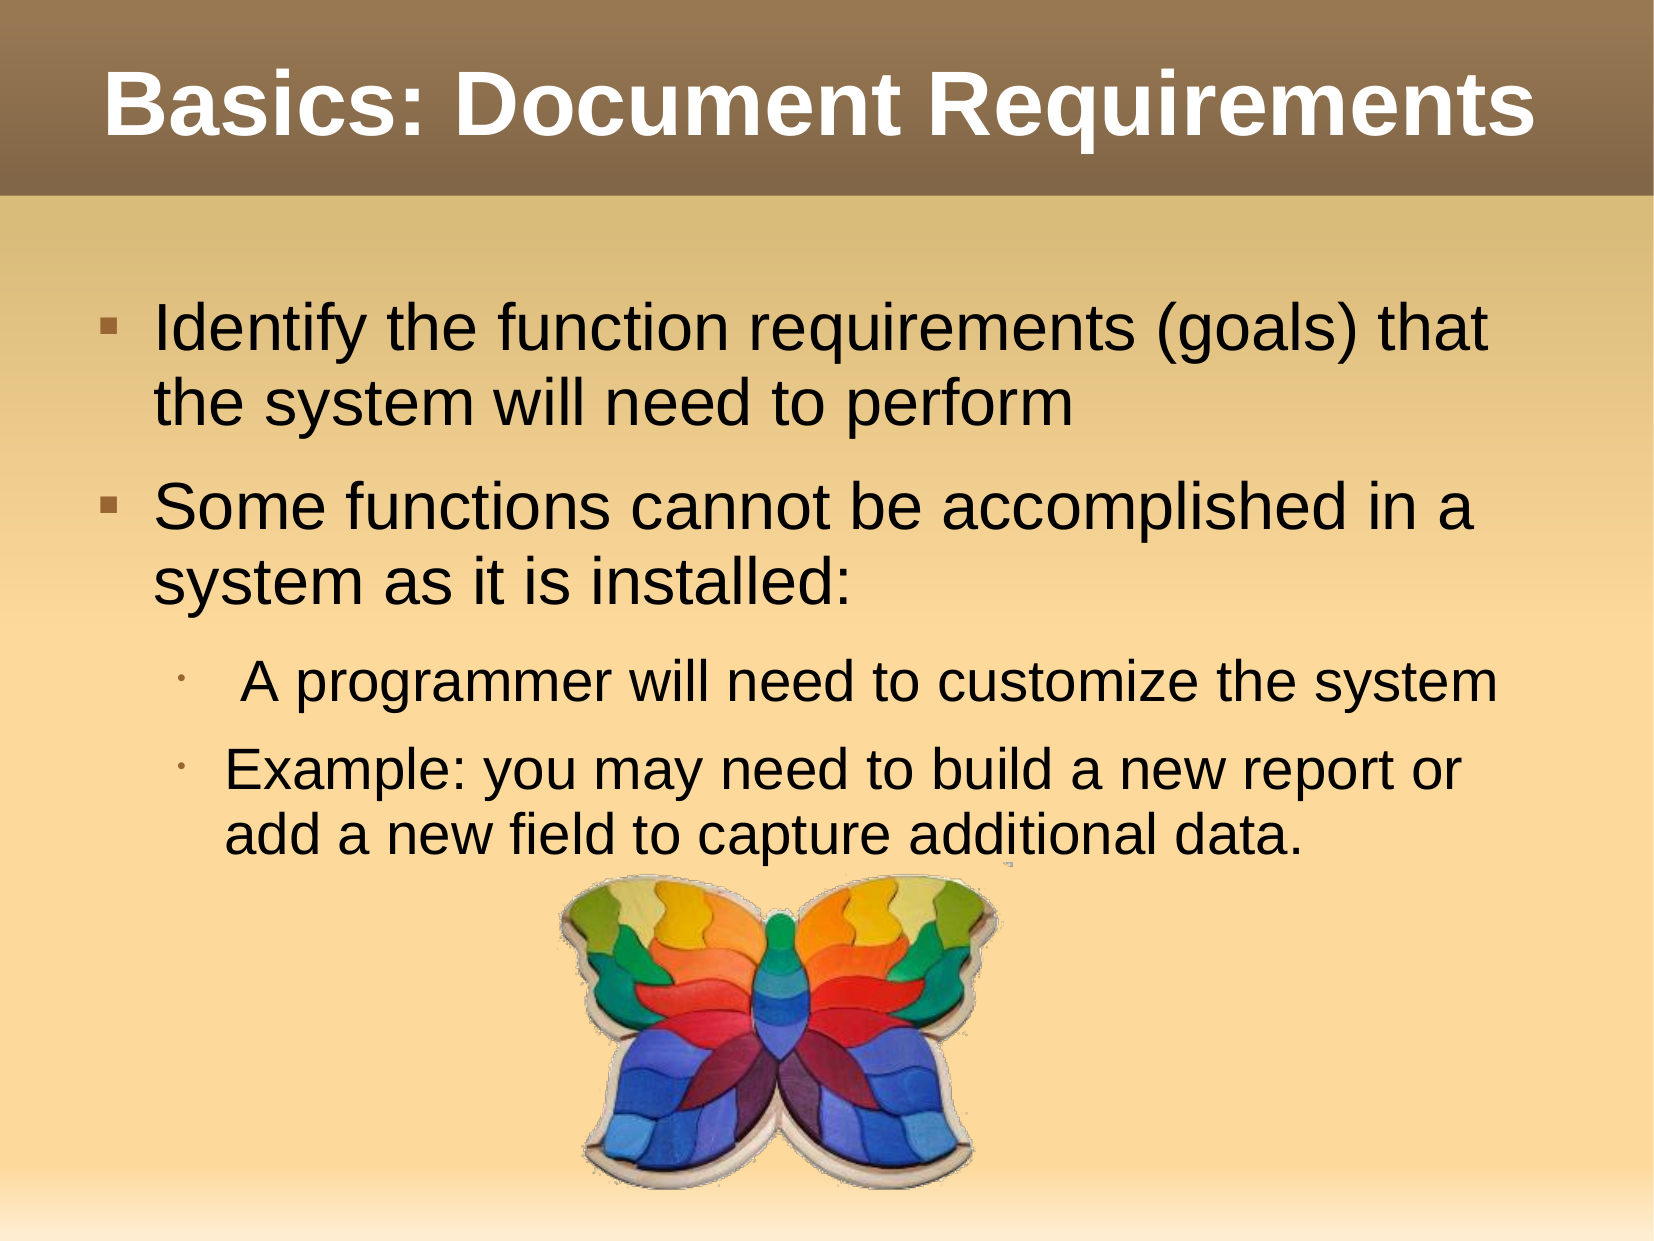

# Basics: Document Requirements
Identify the function requirements (goals) that the system will need to perform
Some functions cannot be accomplished in a system as it is installed:
 A programmer will need to customize the system
Example: you may need to build a new report or add a new field to capture additional data.